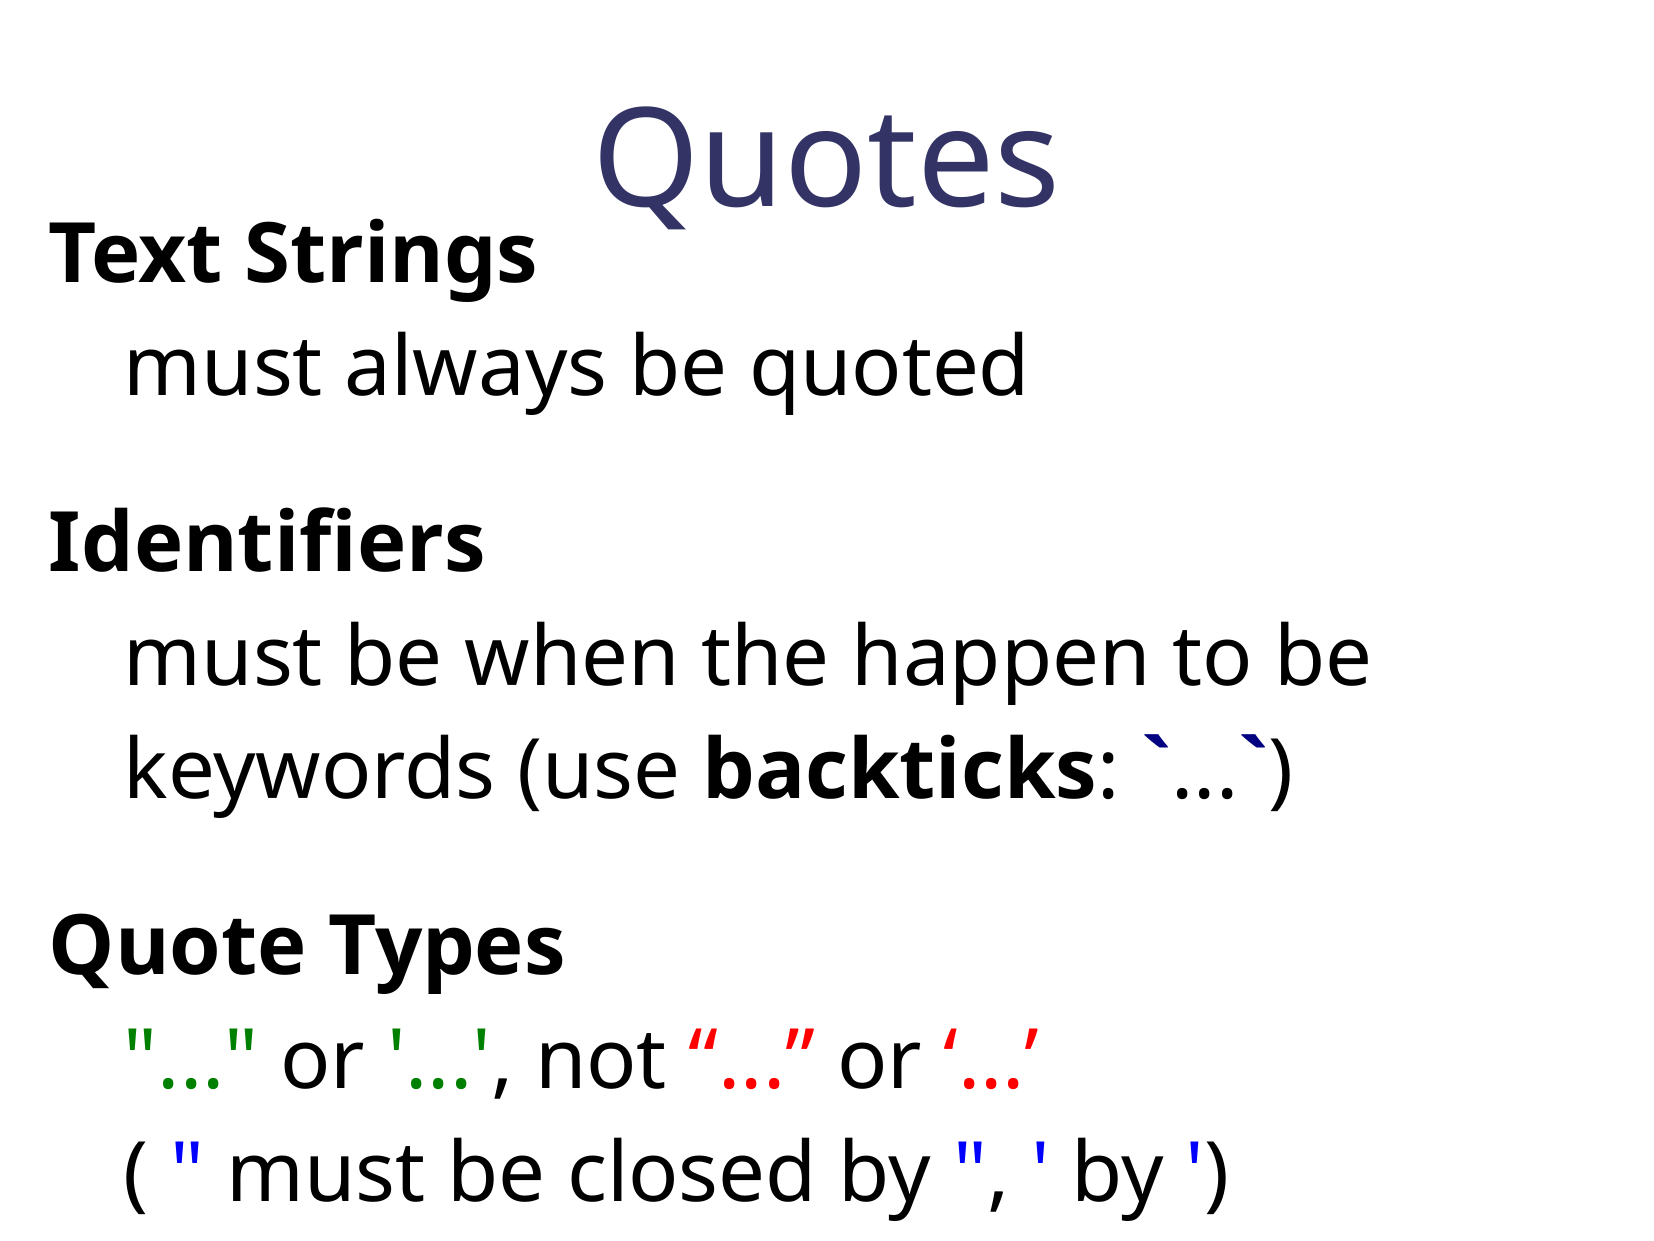

# Quotes
Text Strings
	must always be quoted
Identifiers
	must be when the happen to be
 	keywords (use backticks: `...`)
Quote Types
	"..." or '...', not “...” or ‘...’
	( " must be closed by ", ' by ')